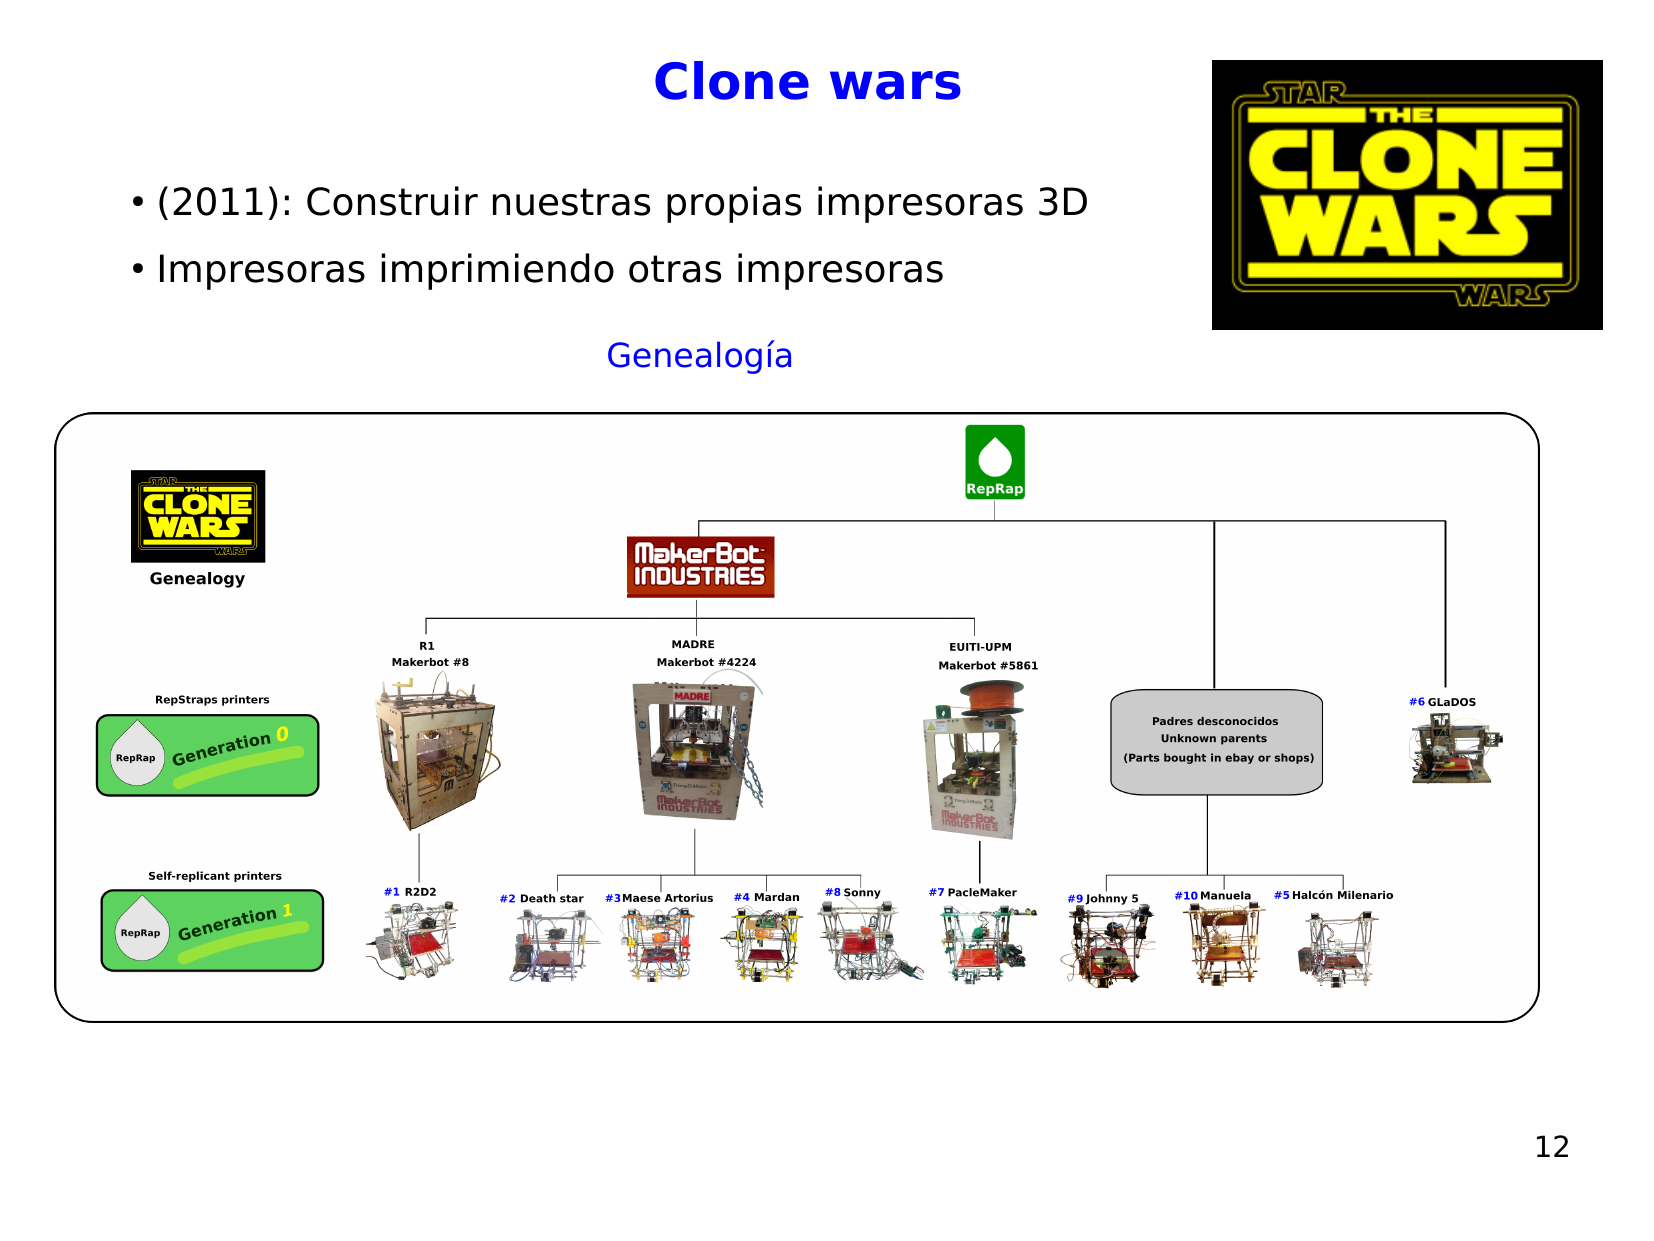

Clone wars
 (2011): Construir nuestras propias impresoras 3D
 Impresoras imprimiendo otras impresoras
Genealogía
12